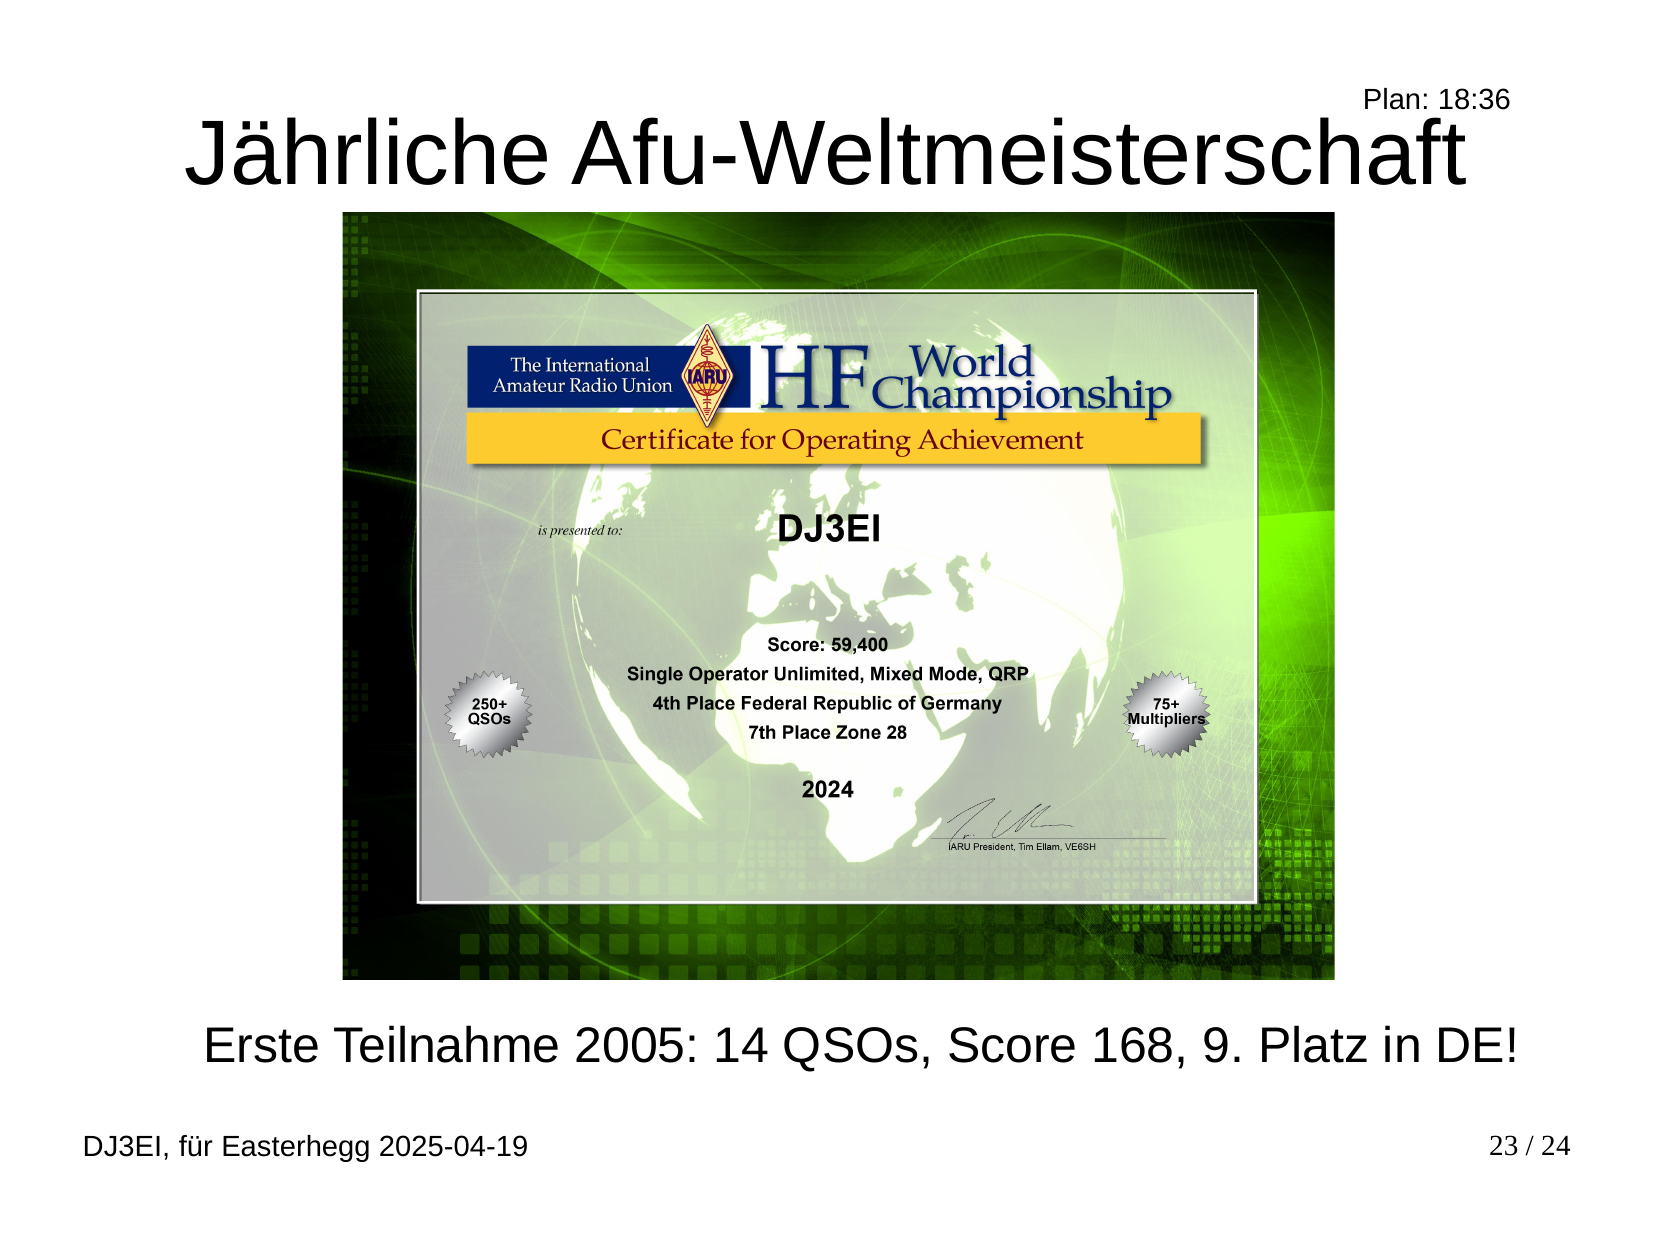

# Jährliche Afu-Weltmeisterschaft
Plan: 18:36
Erste Teilnahme 2005: 14 QSOs, Score 168, 9. Platz in DE!
23